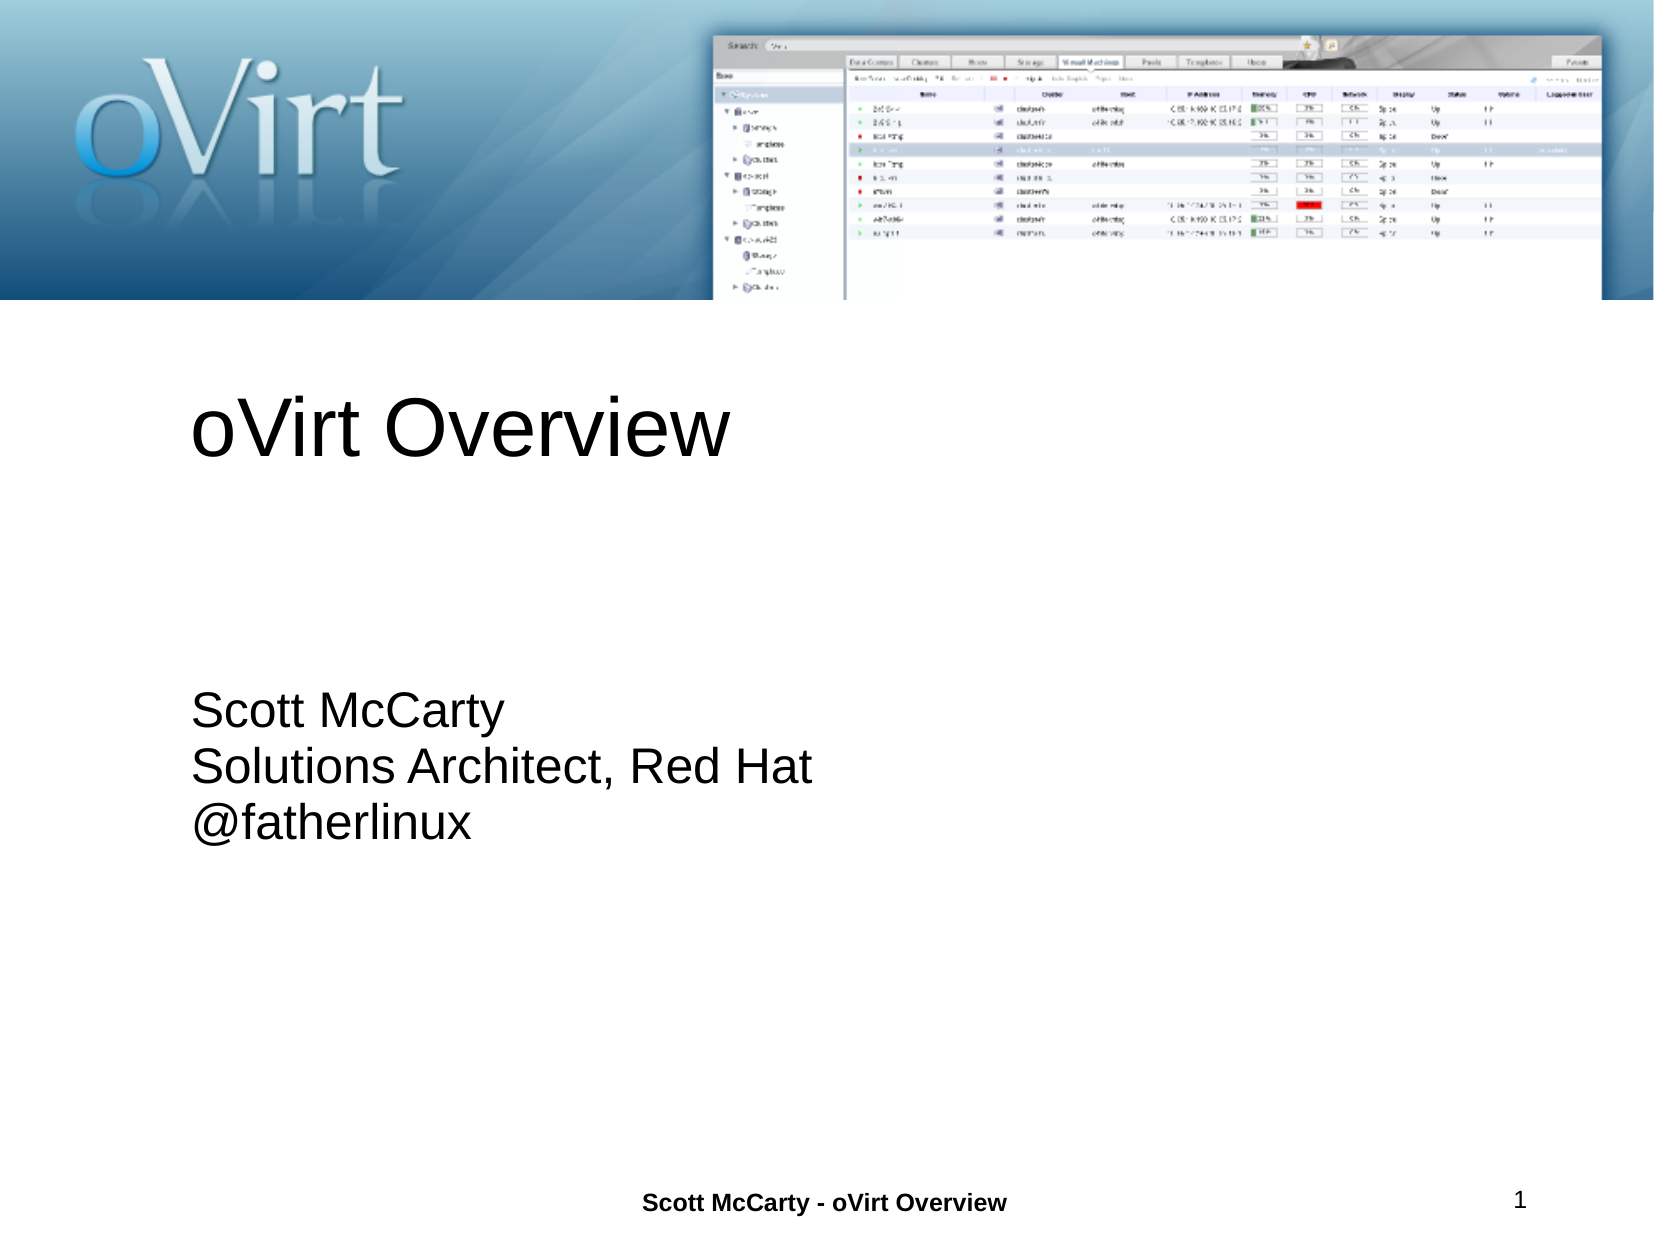

oVirt Overview
Scott McCarty
Solutions Architect, Red Hat
@fatherlinux